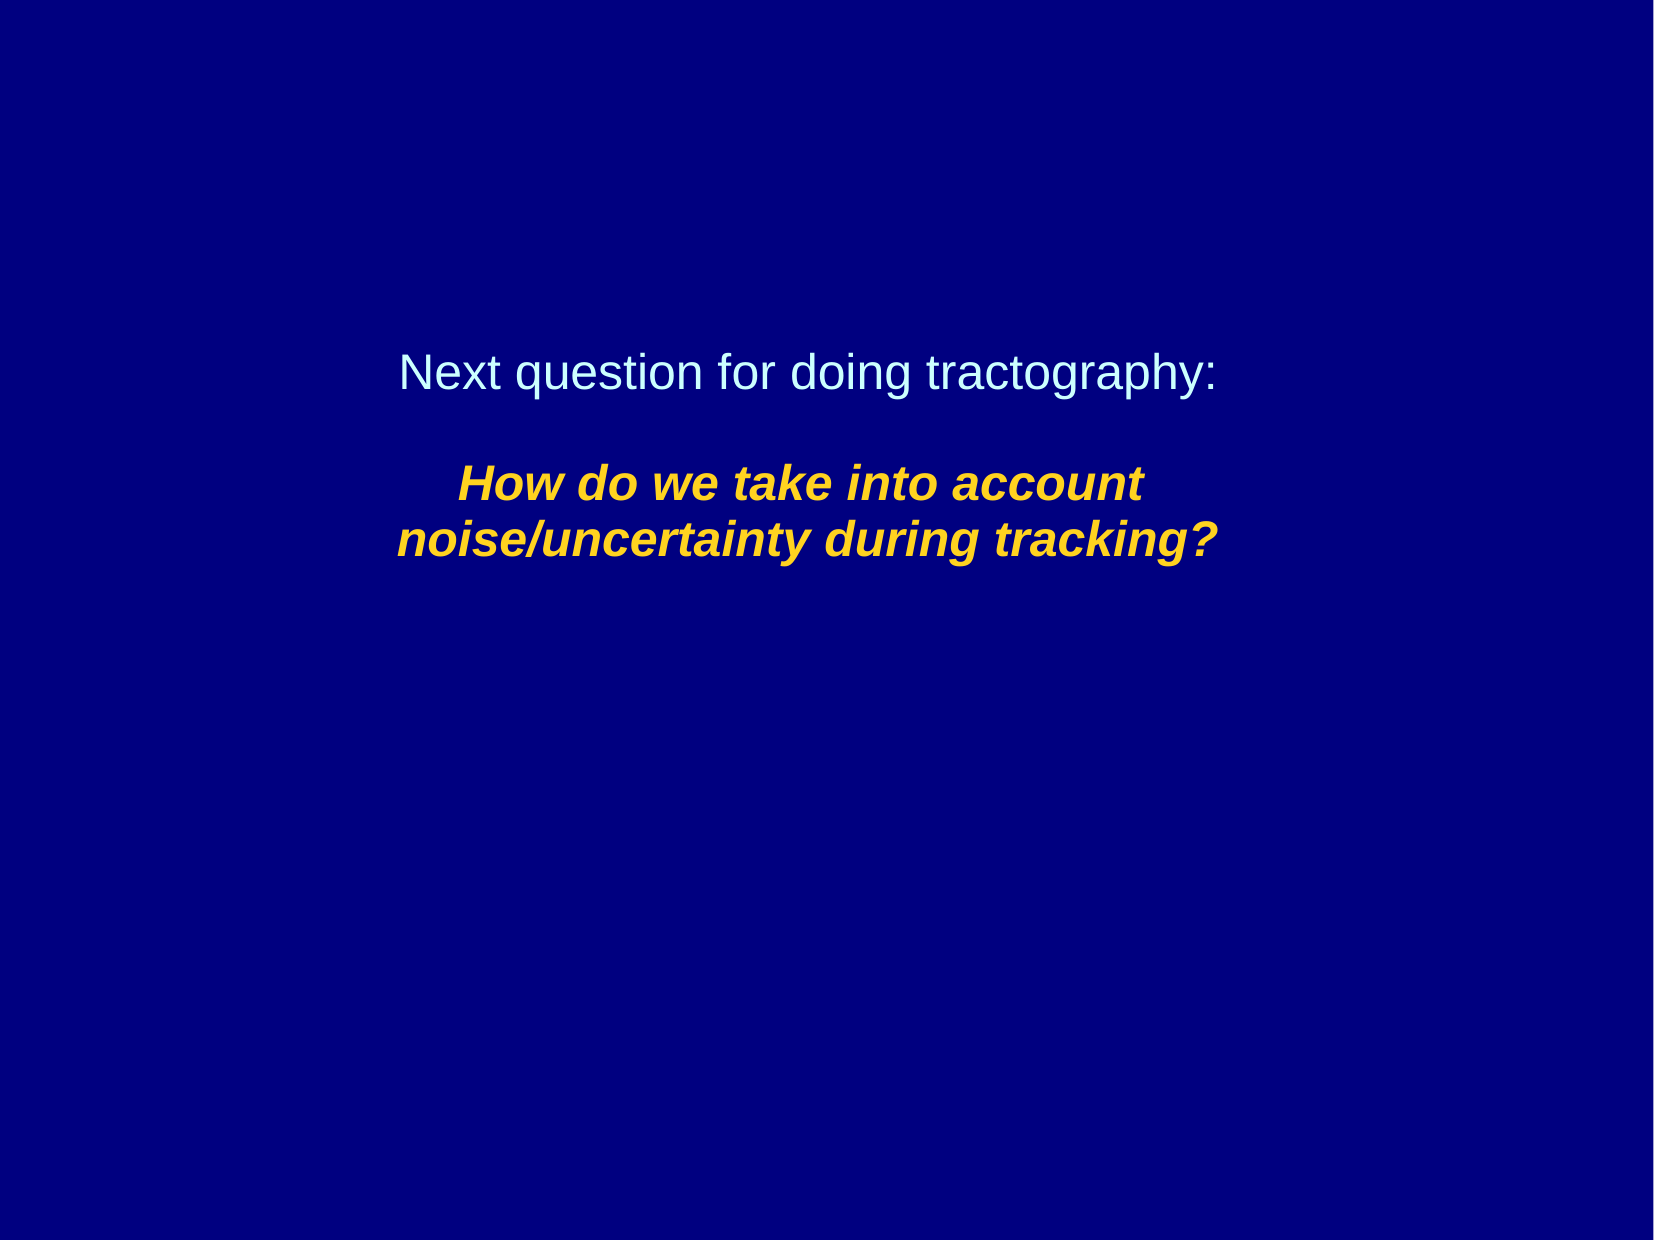

Next question for doing tractography:
How do we take into account
noise/uncertainty during tracking?